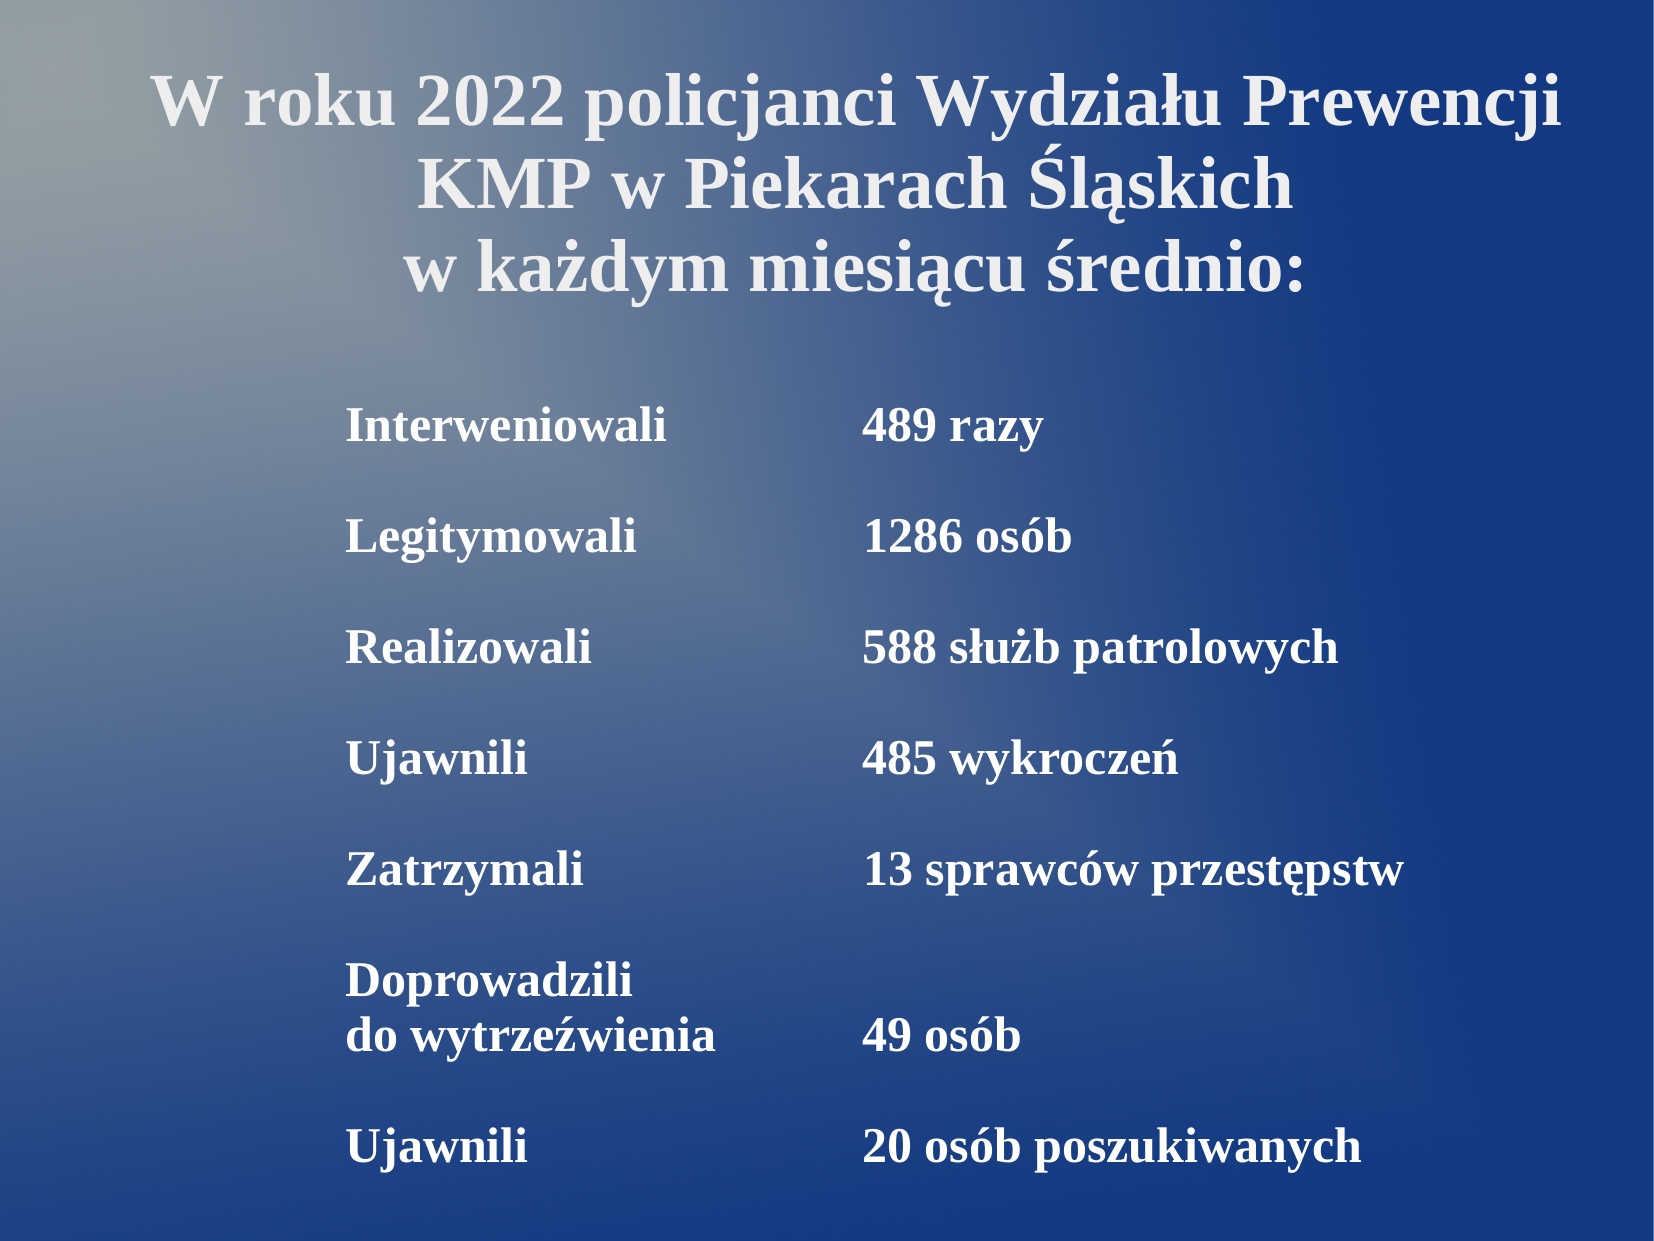

# W roku 2022 policjanci Wydziału Prewencji KMP w Piekarach Śląskich w każdym miesiącu średnio:
Interweniowali			489 razy
Legitymowali 		 1286 osób
Realizowali				588 służb patrolowych
Ujawnili					485 wykroczeń
Zatrzymali			 13 sprawców przestępstw
Doprowadzili
do wytrzeźwienia		49 osób
Ujawnili 					20 osób poszukiwanych